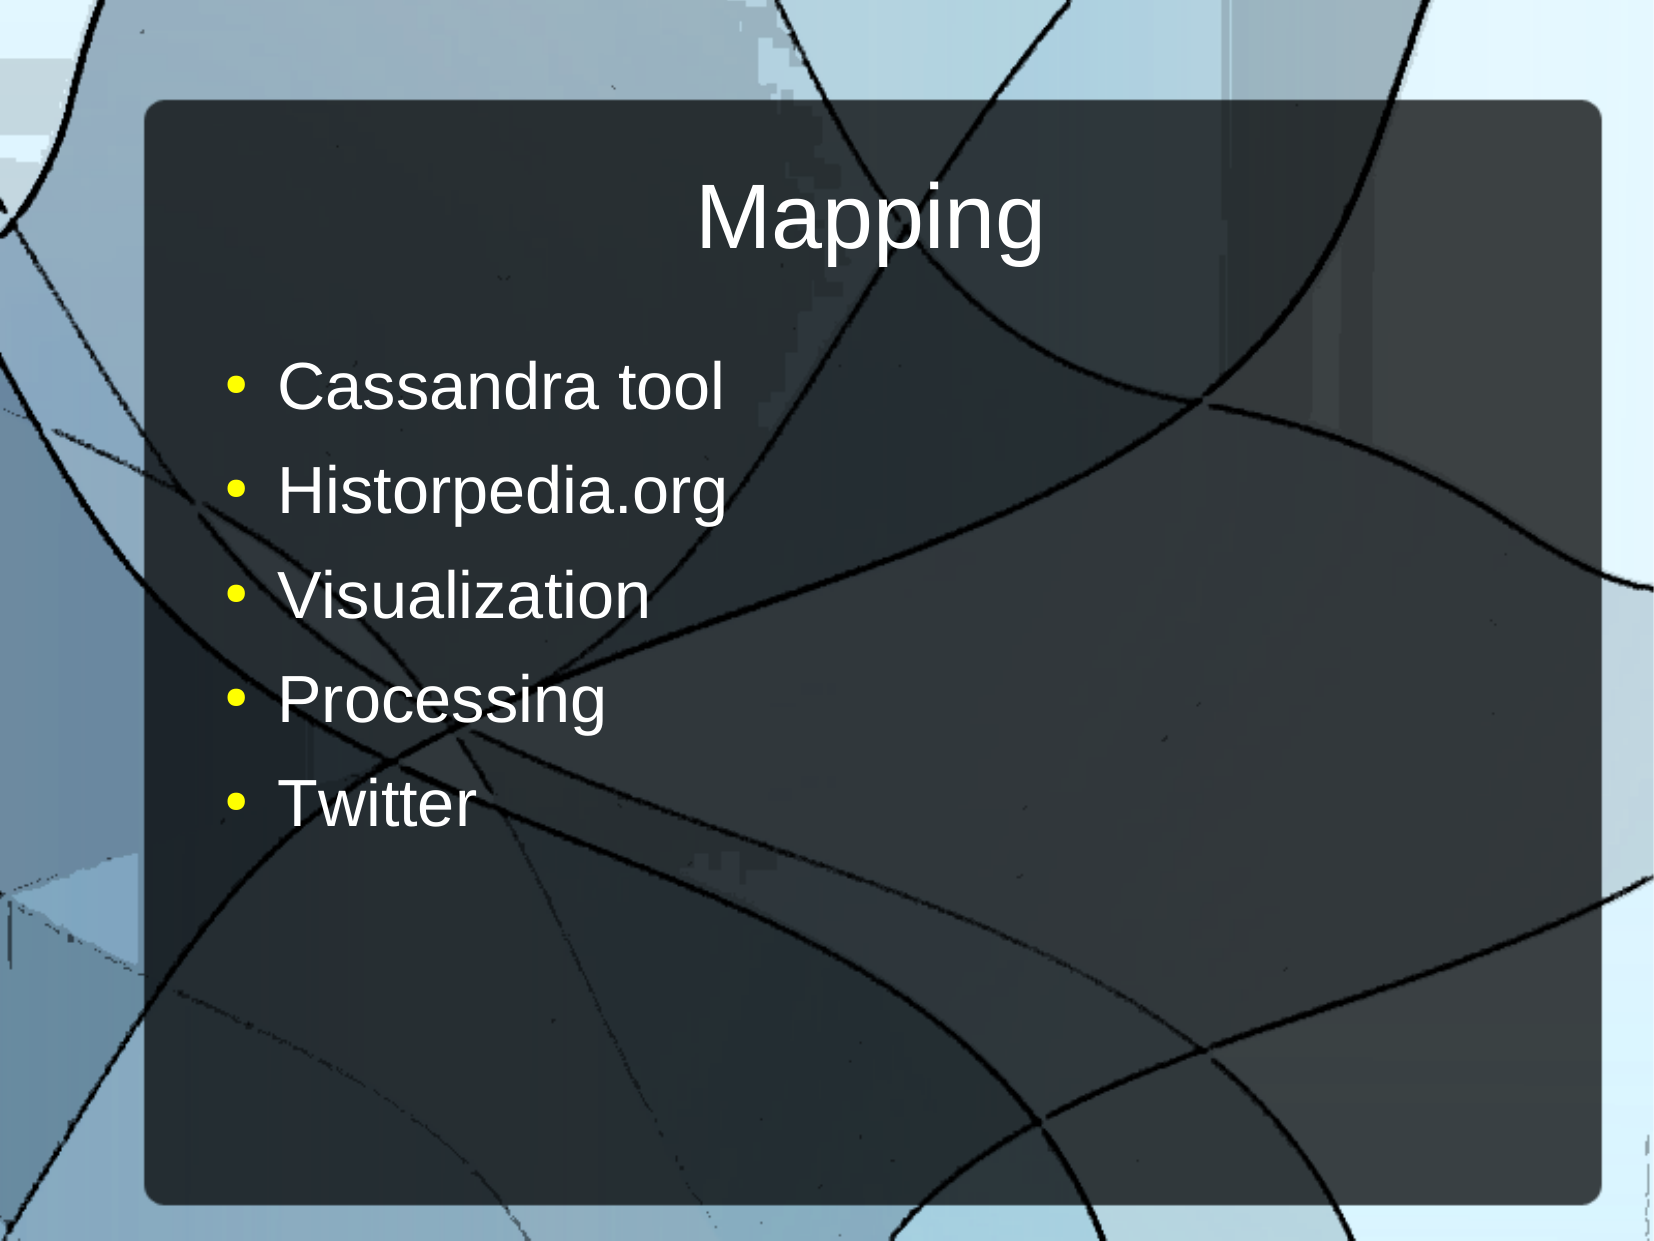

# Mapping
Cassandra tool
Historpedia.org
Visualization
Processing
Twitter